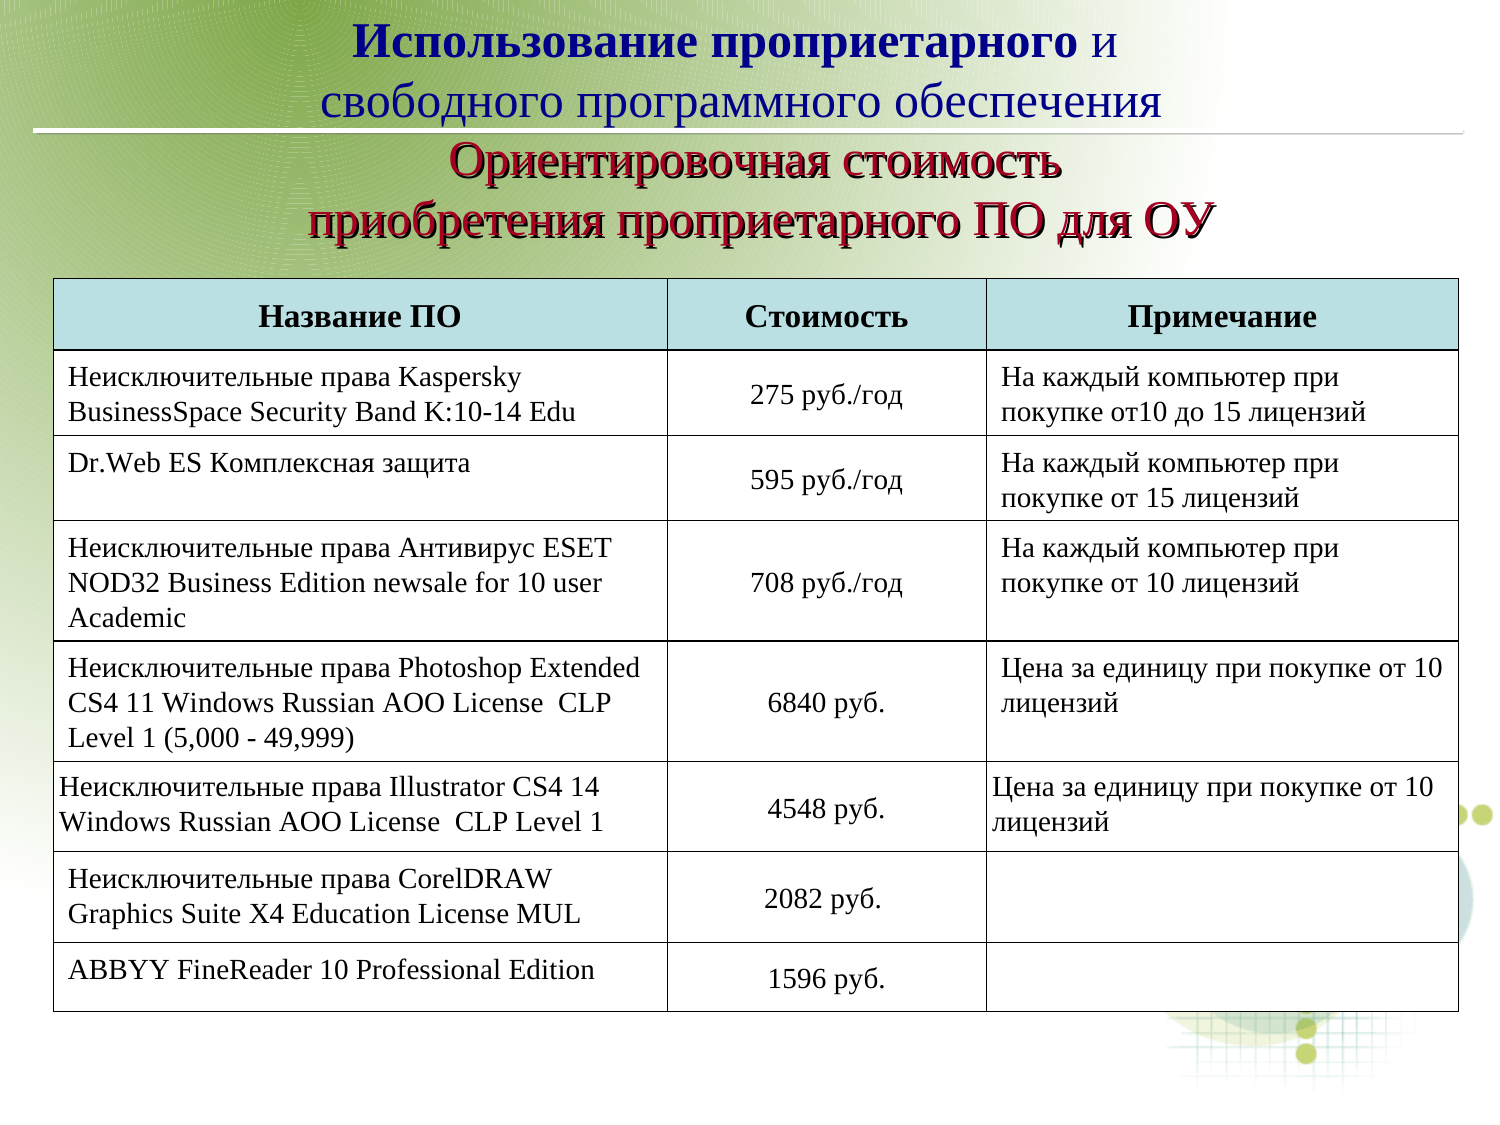

Использование проприетарного и
свободного программного обеспечения
Ориентировочная стоимость
приобретения проприетарного ПО для ОУ
| Название ПО | Стоимость | Примечание |
| --- | --- | --- |
| Неисключительные права Kaspersky BusinessSpace Security Band K:10-14 Edu | 275 руб./год | На каждый компьютер при покупке от10 до 15 лицензий |
| Dr.Web ES Комплексная защита | 595 руб./год | На каждый компьютер при покупке от 15 лицензий |
| Неисключительные права Антивирус ESET NOD32 Business Edition newsale for 10 user Academic | 708 руб./год | На каждый компьютер при покупке от 10 лицензий |
| Неисключительные права Photoshop Extended CS4 11 Windows Russian AOO License CLP Level 1 (5,000 - 49,999) | 6840 руб. | Цена за единицу при покупке от 10 лицензий |
| Неисключительные права Illustrator CS4 14 Windows Russian AOO License CLP Level 1 | 4548 руб. | Цена за единицу при покупке от 10 лицензий |
| Неисключительные права CorelDRAW Graphics Suite X4 Education License MUL | 2082 руб. | |
| ABBYY FineReader 10 Professional Edition | 1596 руб. | |